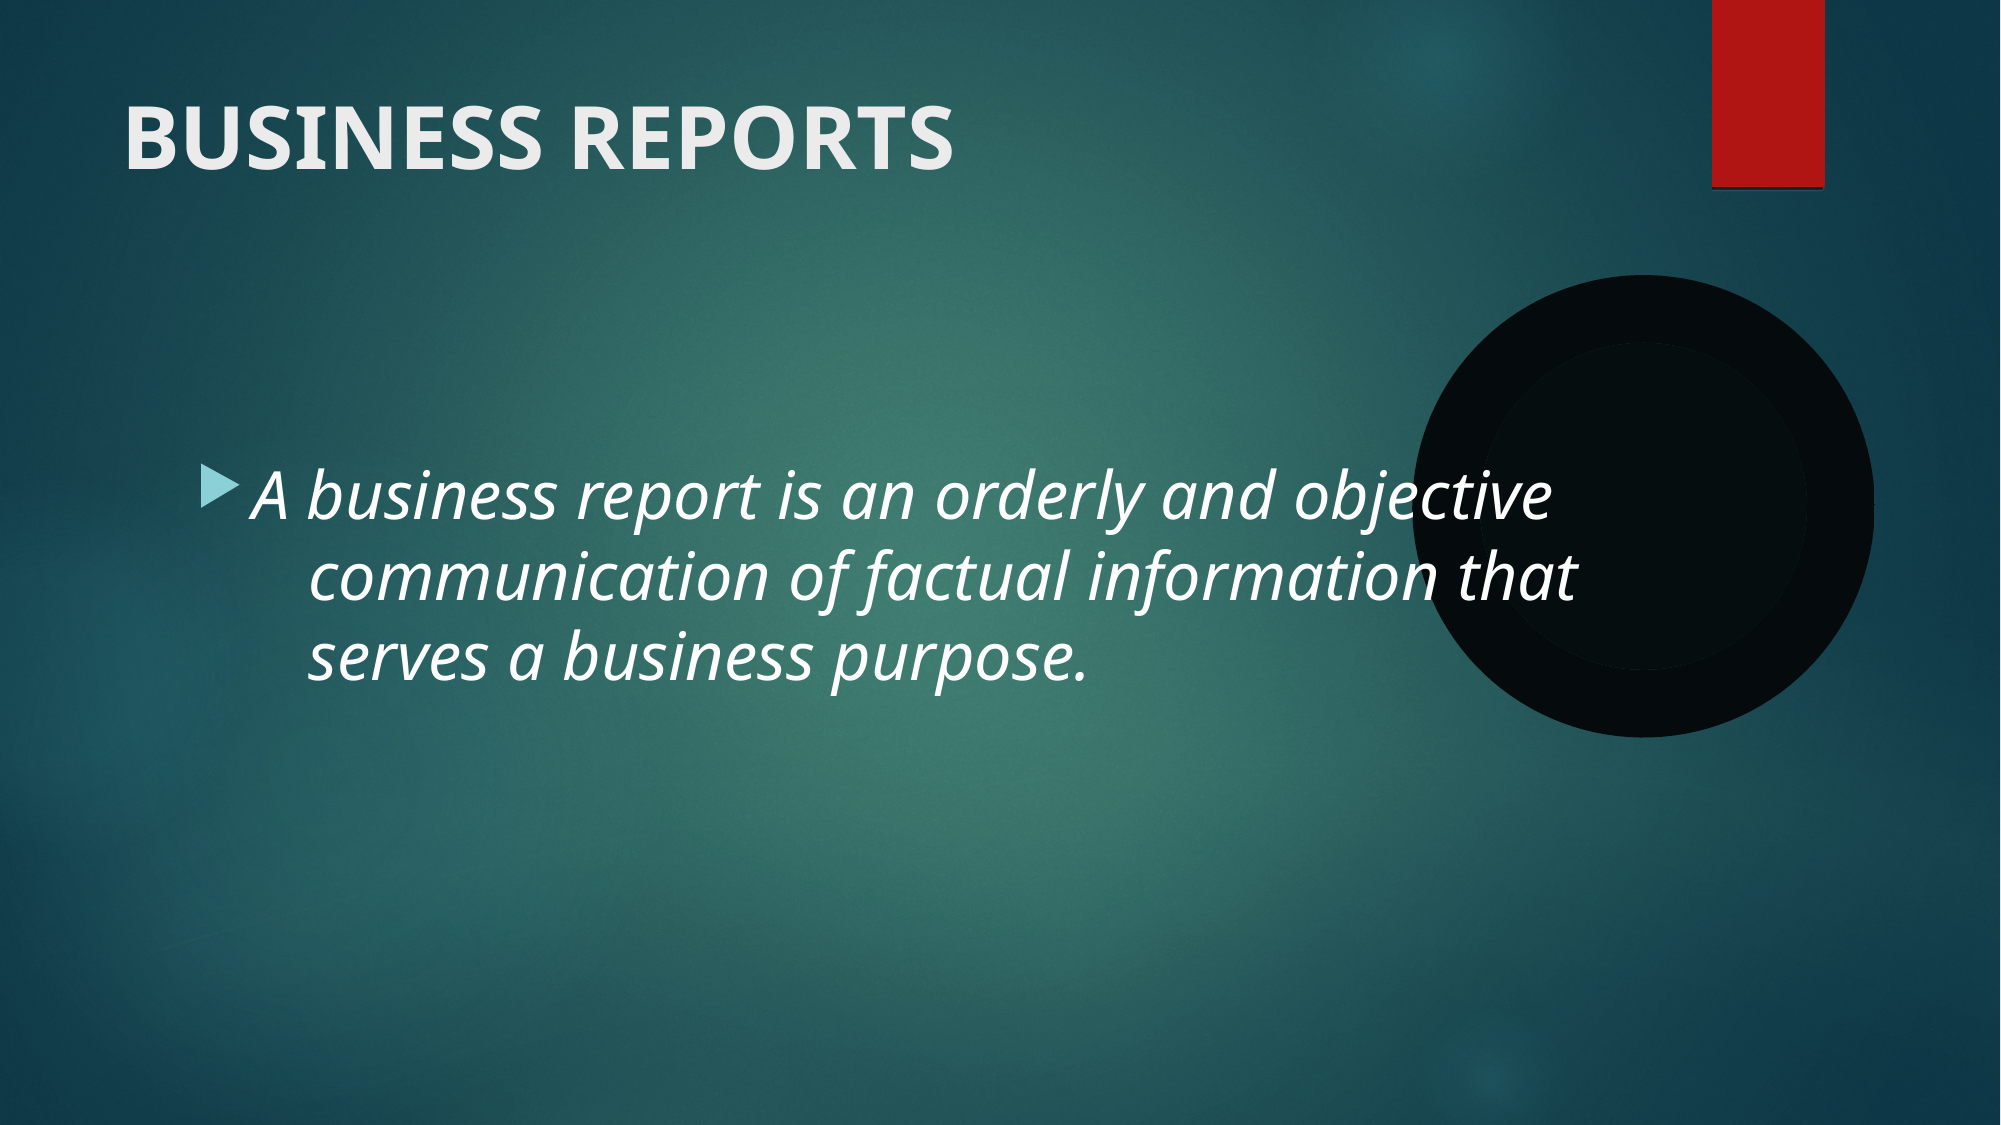

# BUSINESS REPORTS
A business report is an orderly and objective communication of factual information that serves a business purpose.